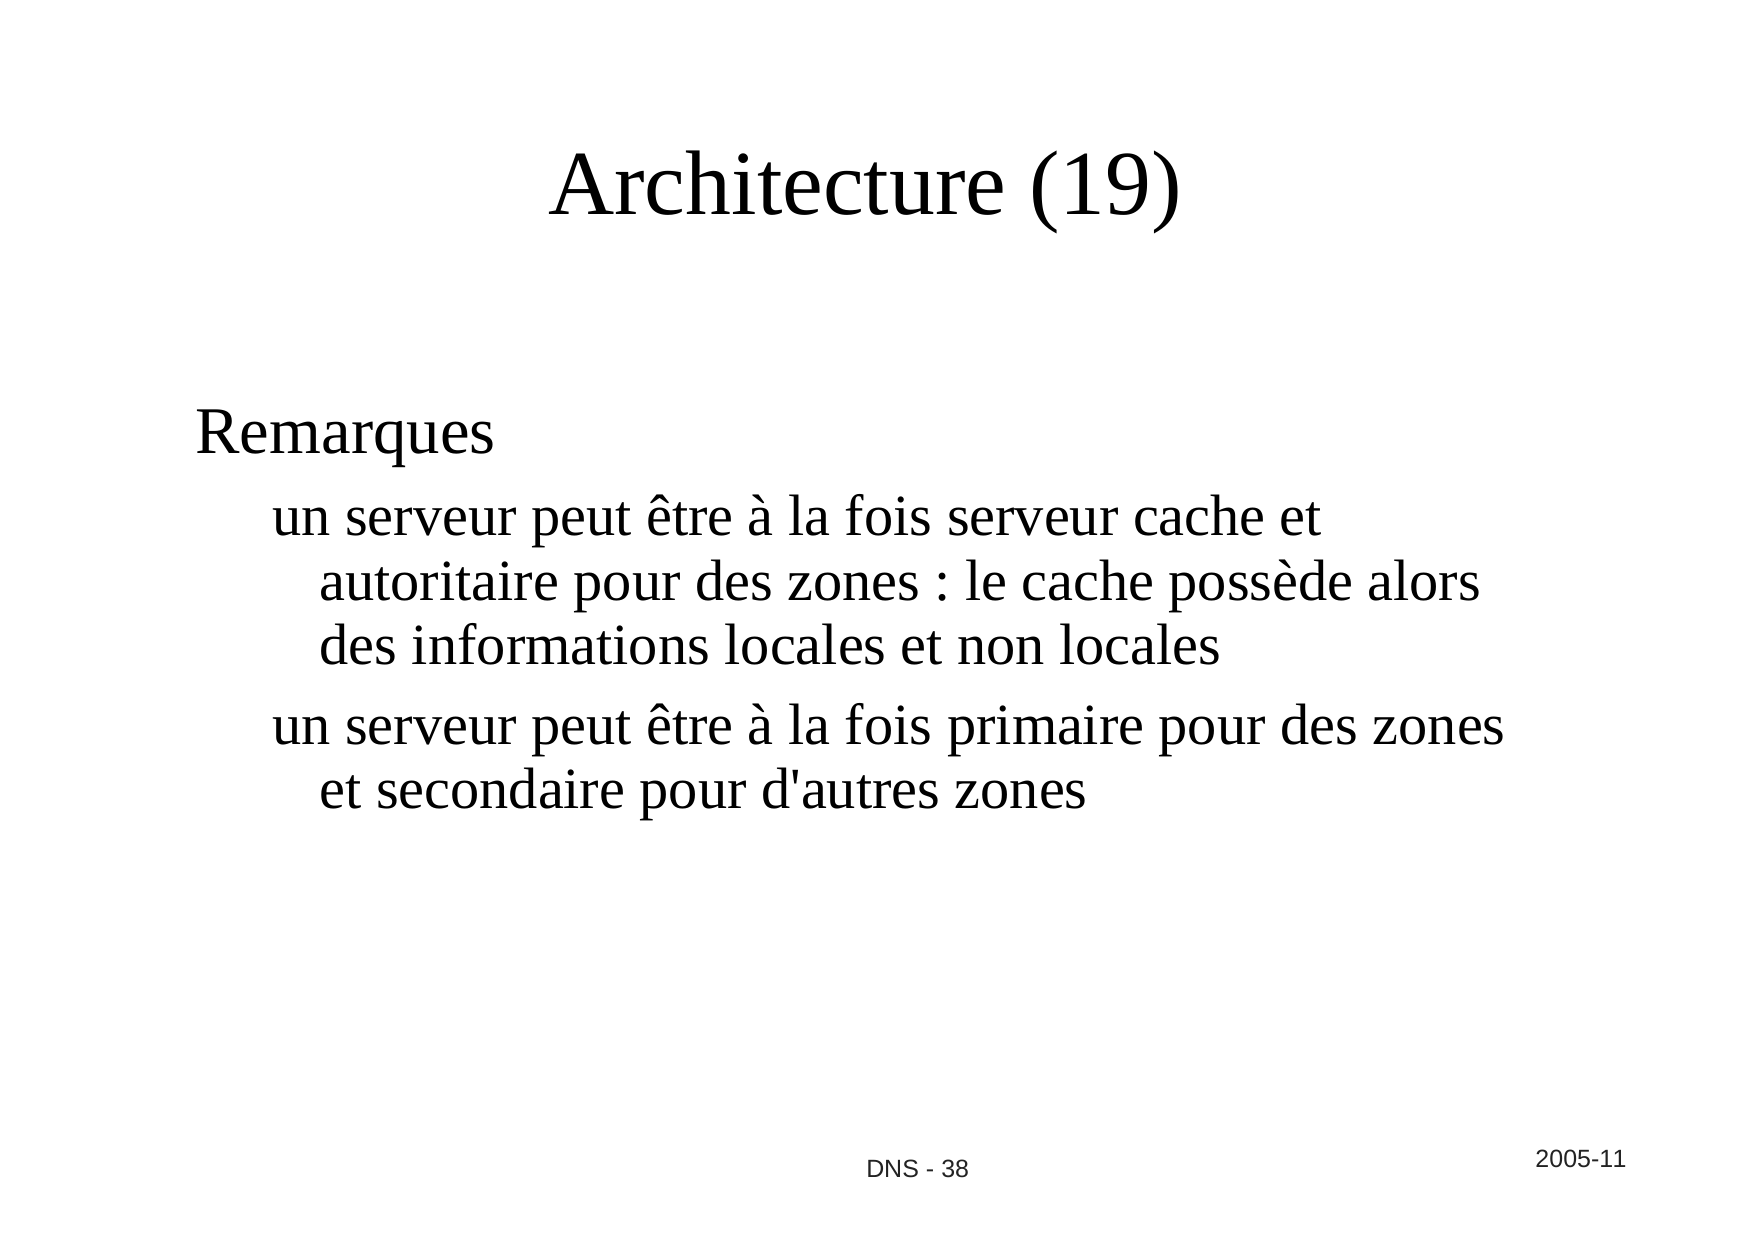

# Architecture (19)
Remarques
un serveur peut être à la fois serveur cache et autoritaire pour des zones : le cache possède alors des informations locales et non locales
un serveur peut être à la fois primaire pour des zones et secondaire pour d'autres zones